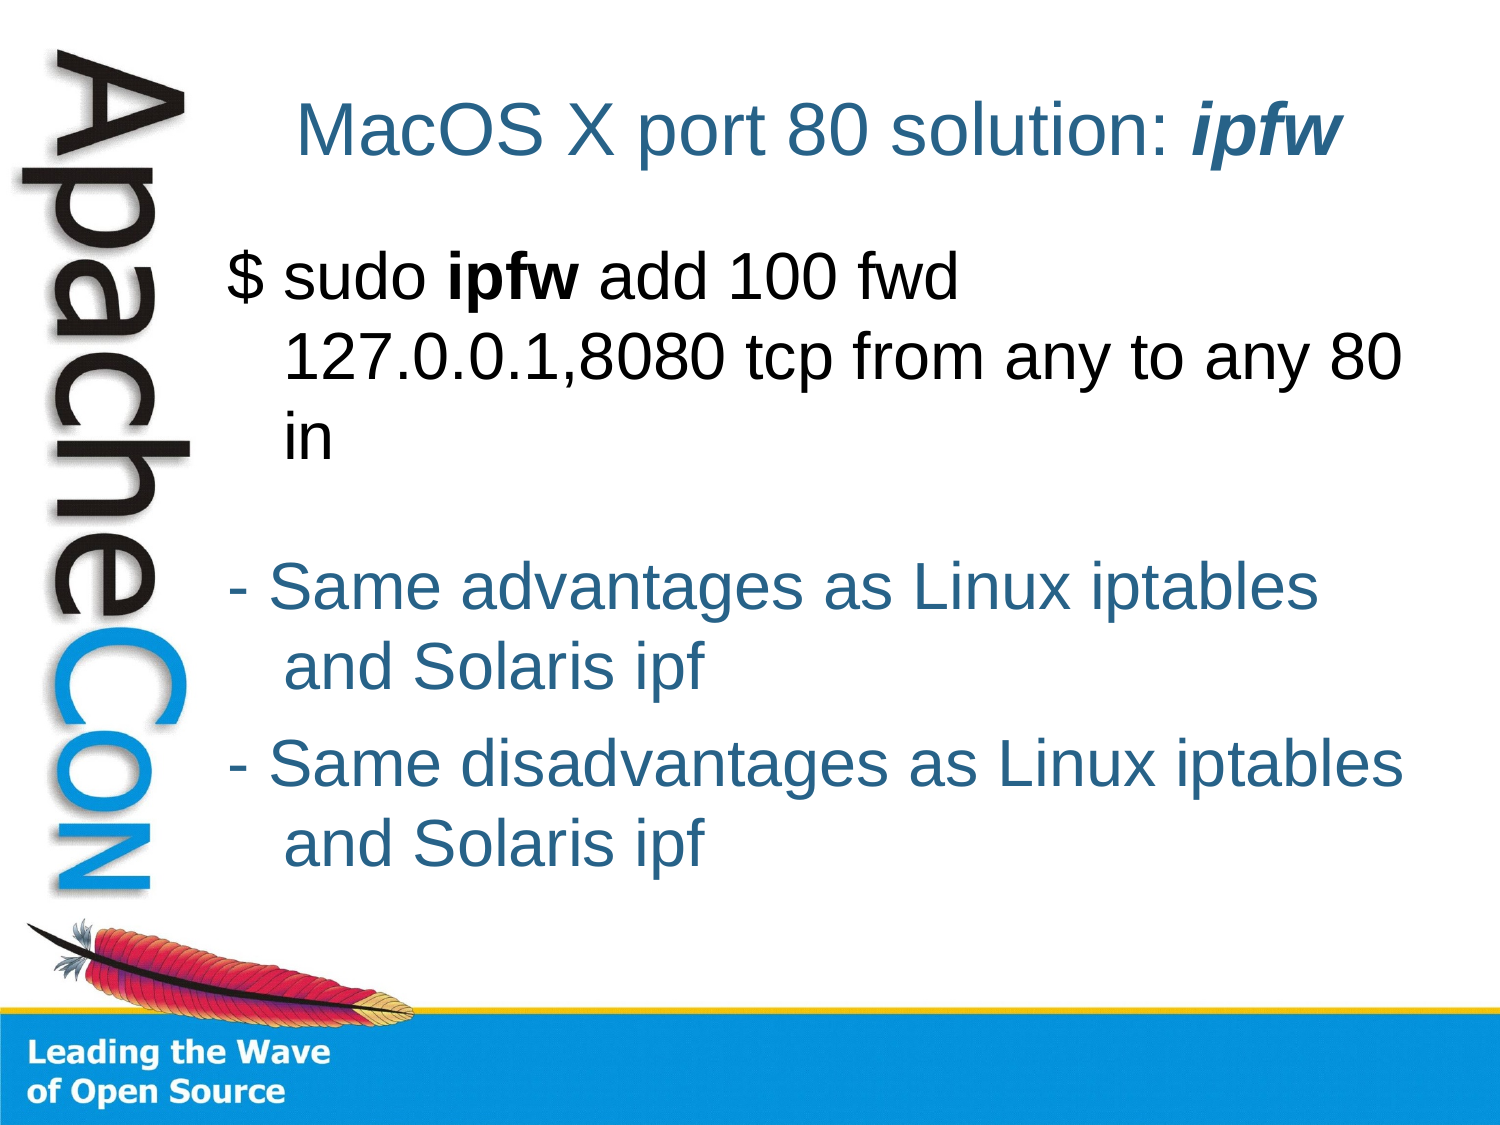

# MacOS X port 80 solution: ipfw
$ sudo ipfw add 100 fwd 127.0.0.1,8080 tcp from any to any 80 in
- Same advantages as Linux iptables and Solaris ipf
- Same disadvantages as Linux iptables and Solaris ipf